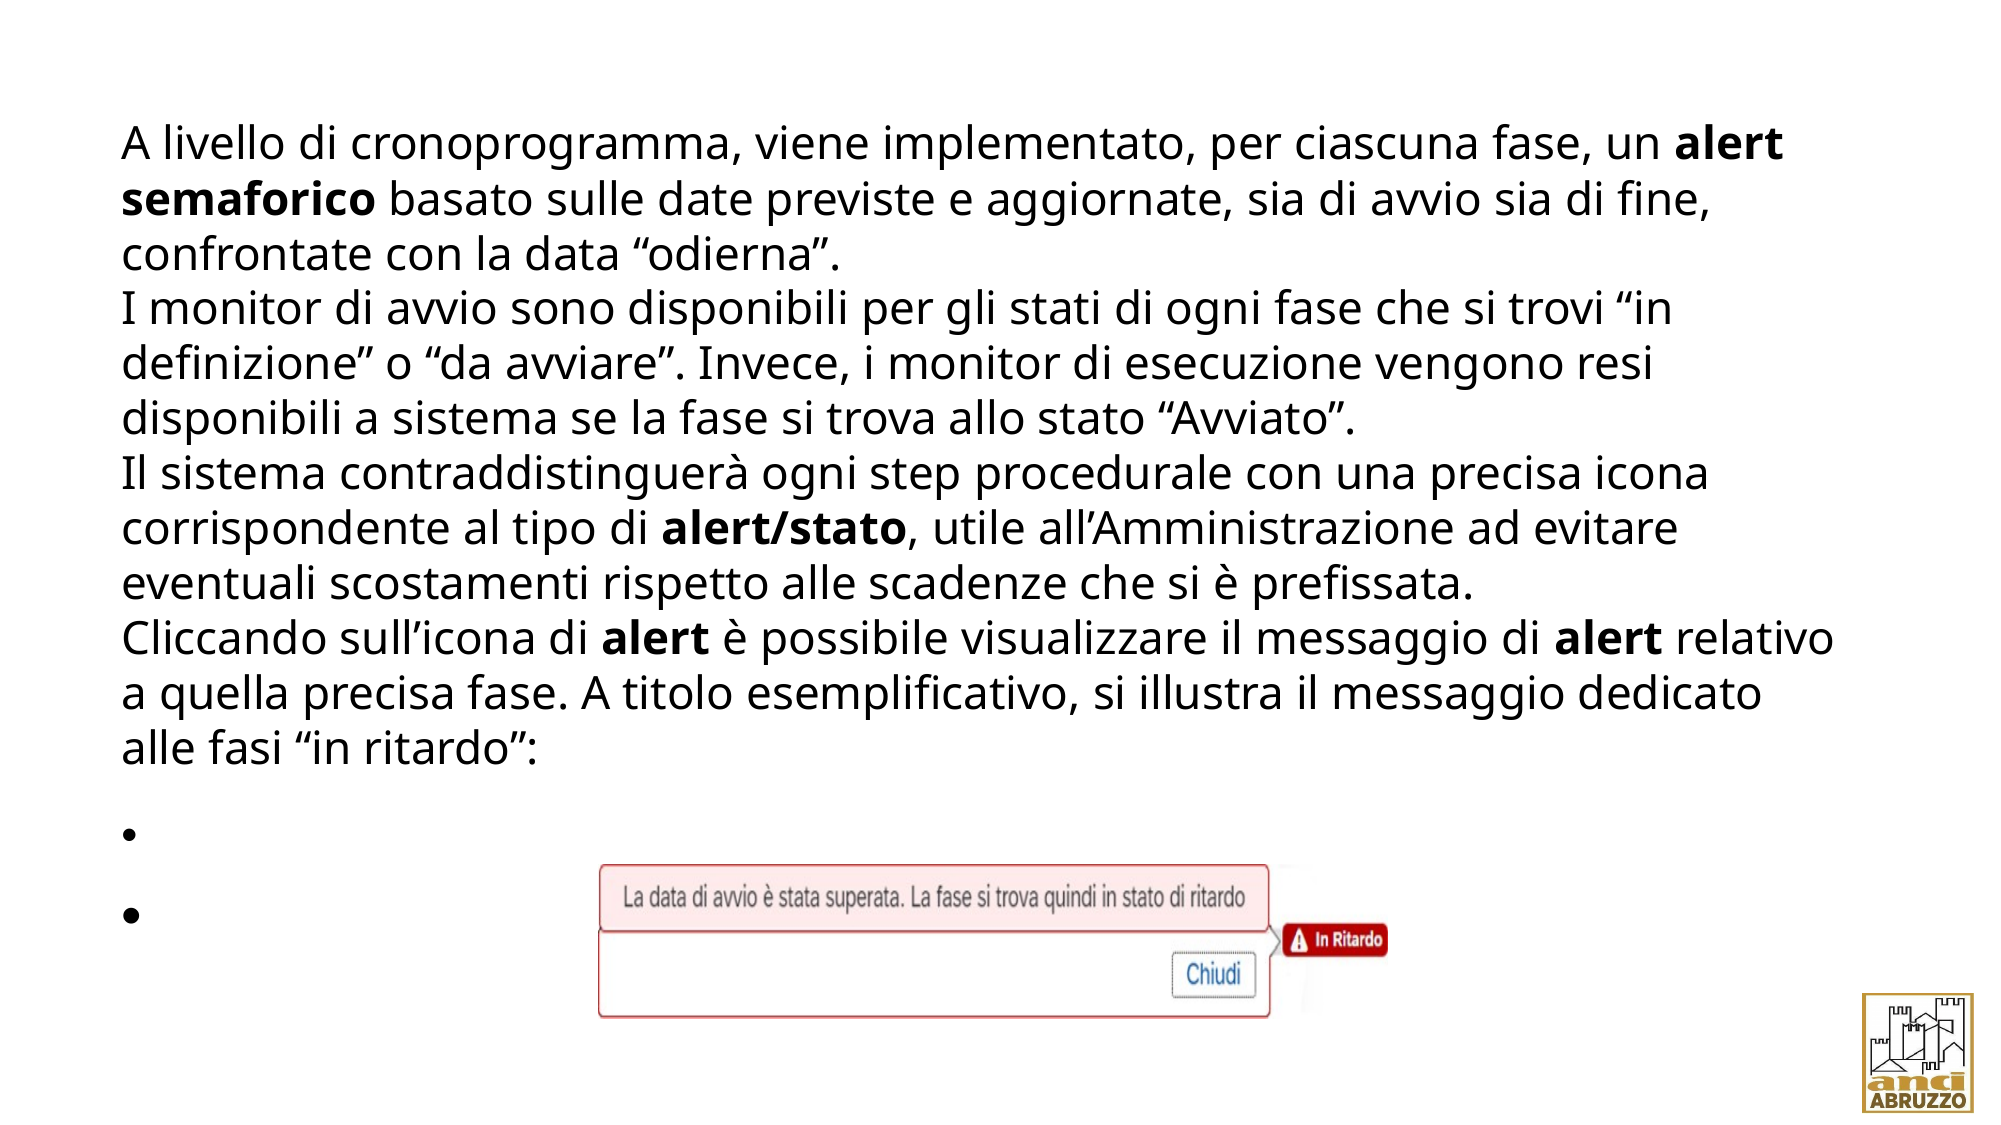

# A livello di cronoprogramma, viene implementato, per ciascuna fase, un alert semaforico basato sulle date previste e aggiornate, sia di avvio sia di fine, confrontate con la data “odierna”.
I monitor di avvio sono disponibili per gli stati di ogni fase che si trovi “in definizione” o “da avviare”. Invece, i monitor di esecuzione vengono resi disponibili a sistema se la fase si trova allo stato “Avviato”.
Il sistema contraddistinguerà ogni step procedurale con una precisa icona corrispondente al tipo di alert/stato, utile all’Amministrazione ad evitare eventuali scostamenti rispetto alle scadenze che si è prefissata.
Cliccando sull’icona di alert è possibile visualizzare il messaggio di alert relativo a quella precisa fase. A titolo esemplificativo, si illustra il messaggio dedicato alle fasi “in ritardo”: